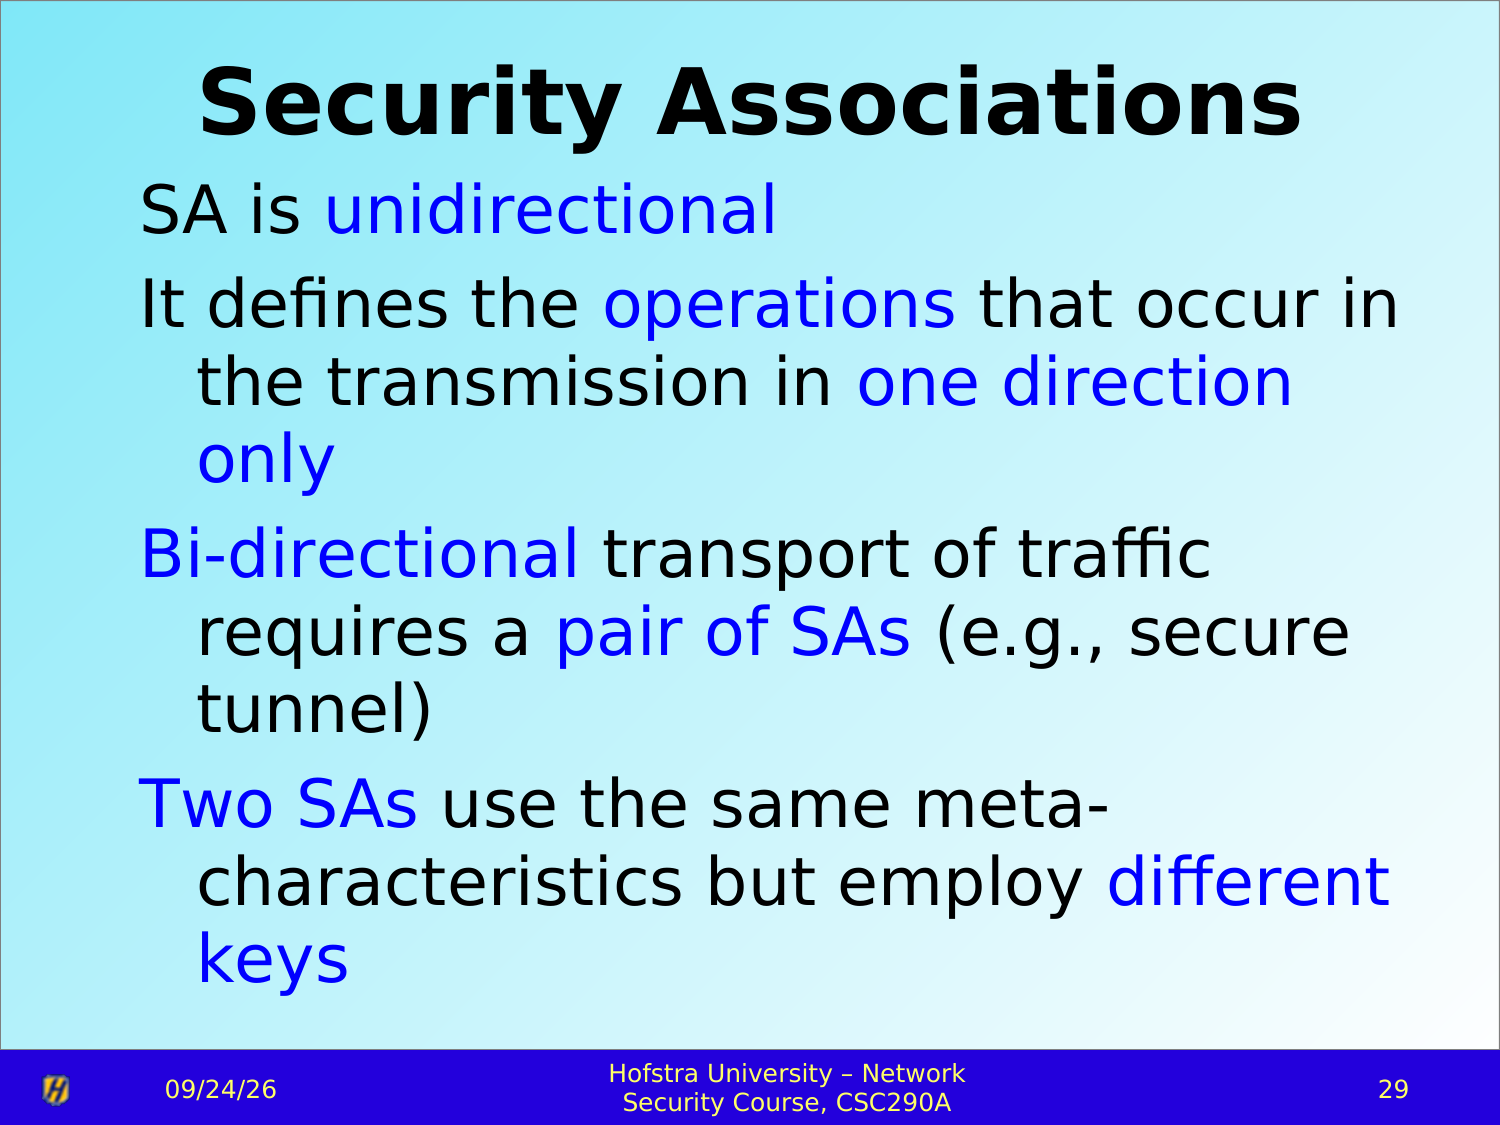

# Security Associations
SA is unidirectional
It defines the operations that occur in the transmission in one direction only
Bi-directional transport of traffic requires a pair of SAs (e.g., secure tunnel)
Two SAs use the same meta-characteristics but employ different keys
29